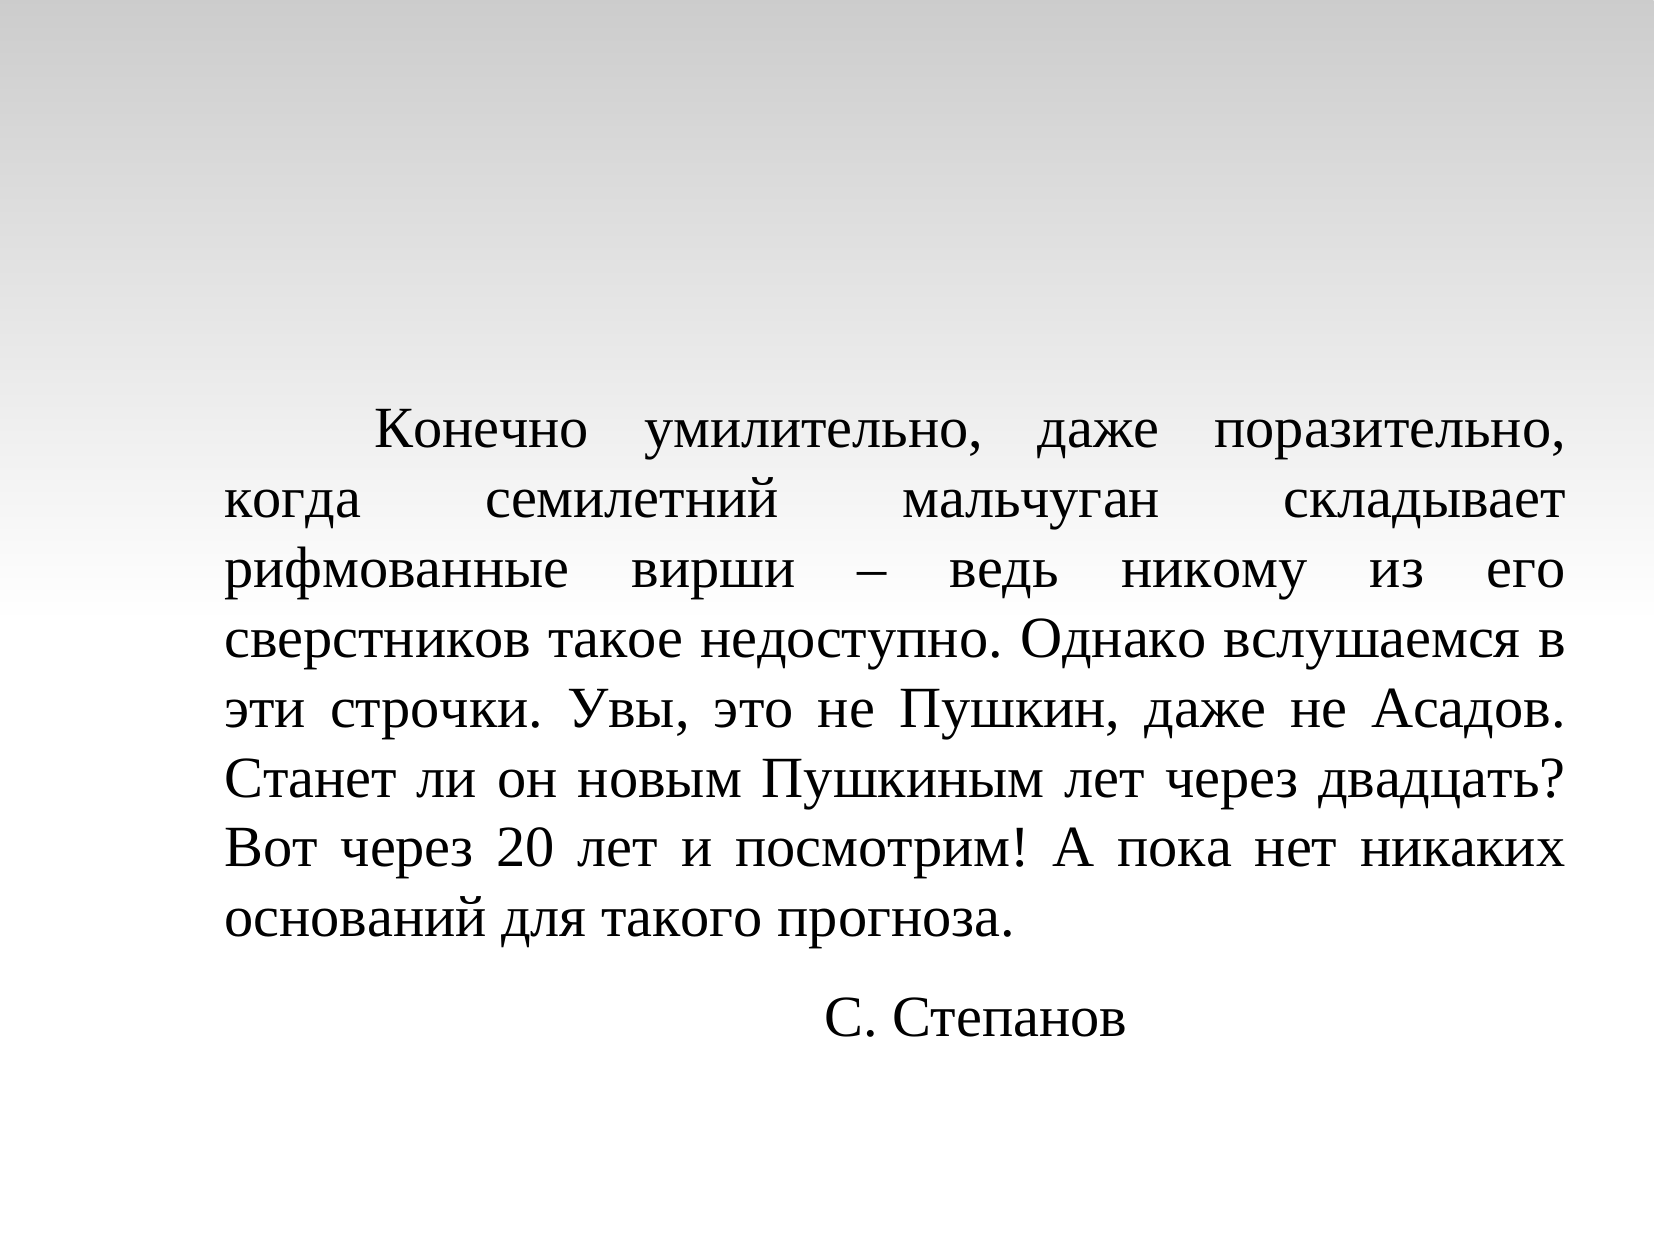

#
		Конечно умилительно, даже поразительно, когда семилетний мальчуган складывает рифмованные вирши – ведь никому из его сверстников такое недоступно. Однако вслушаемся в эти строчки. Увы, это не Пушкин, даже не Асадов. Станет ли он новым Пушкиным лет через двадцать? Вот через 20 лет и посмотрим! А пока нет никаких оснований для такого прогноза.
								С. Степанов